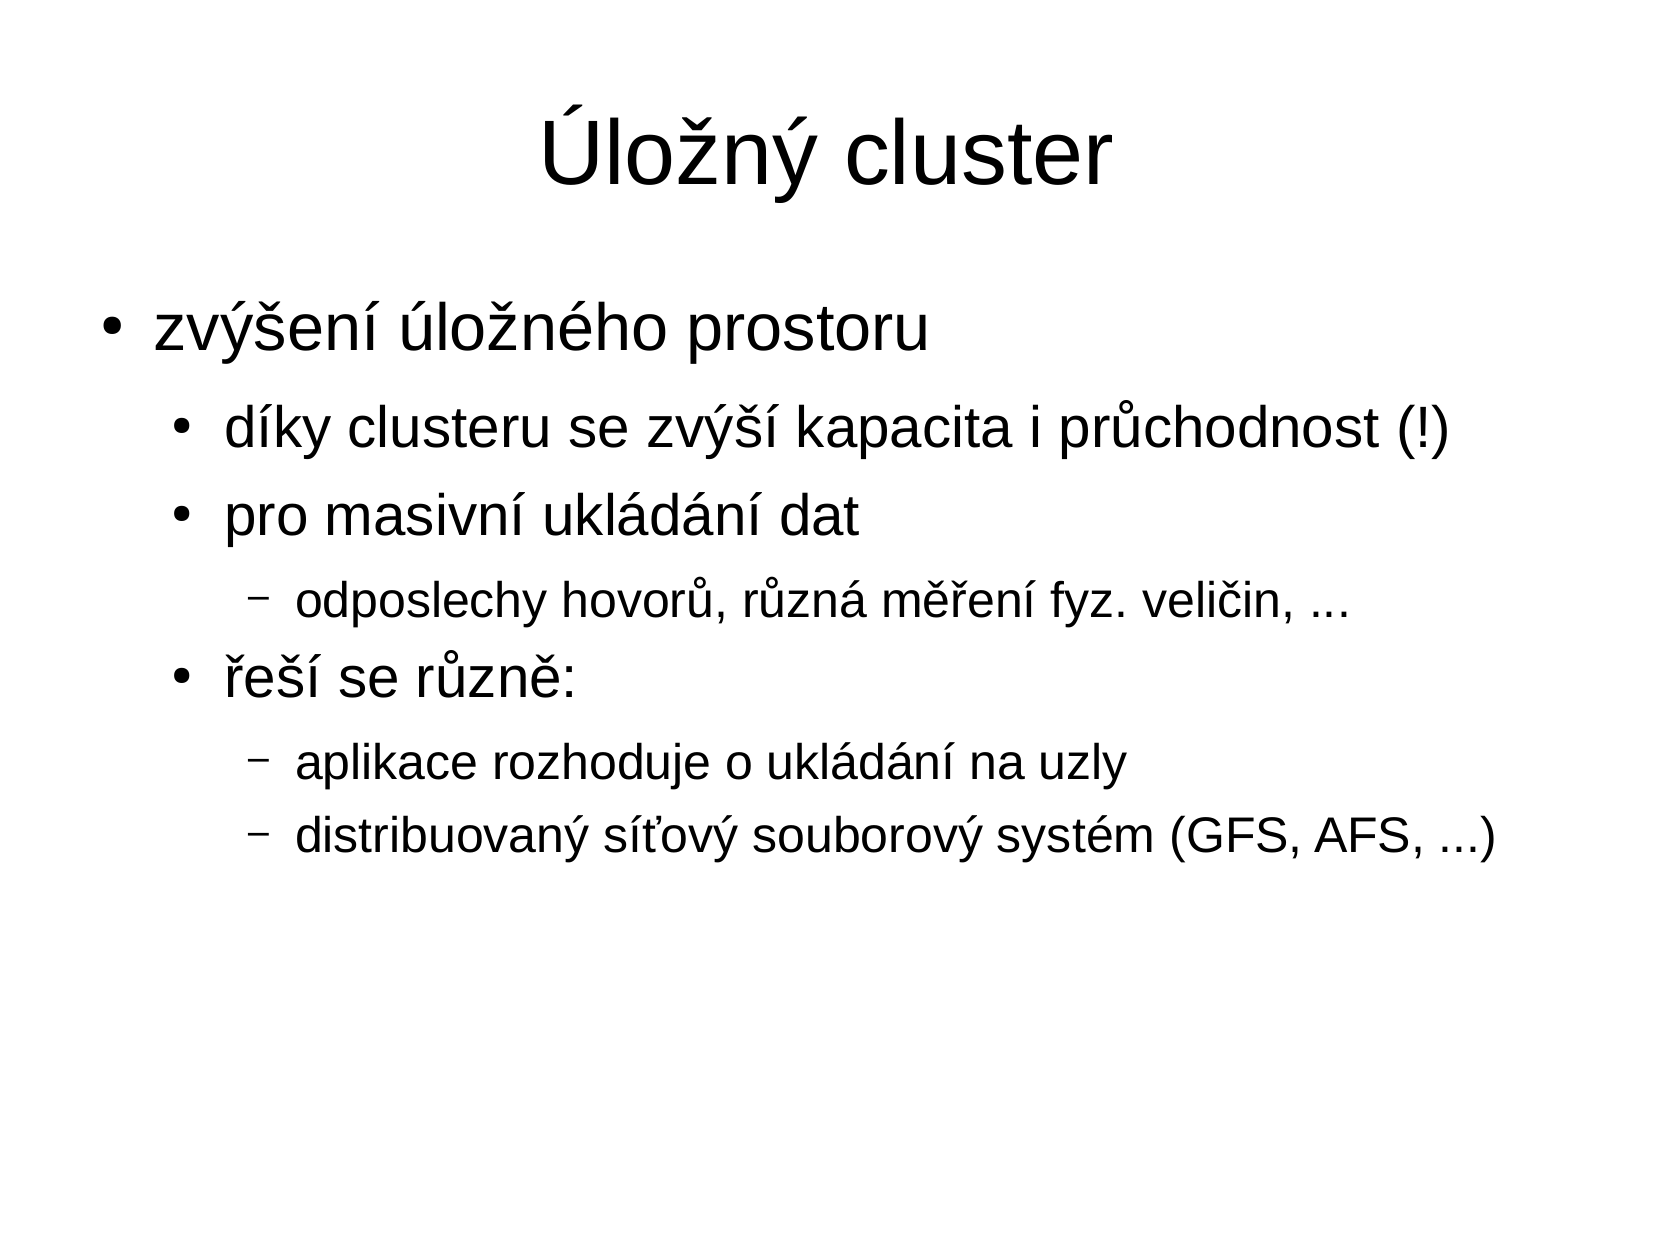

# Úložný cluster
zvýšení úložného prostoru
díky clusteru se zvýší kapacita i průchodnost (!)
pro masivní ukládání dat
odposlechy hovorů, různá měření fyz. veličin, ...
řeší se různě:
aplikace rozhoduje o ukládání na uzly
distribuovaný síťový souborový systém (GFS, AFS, ...)